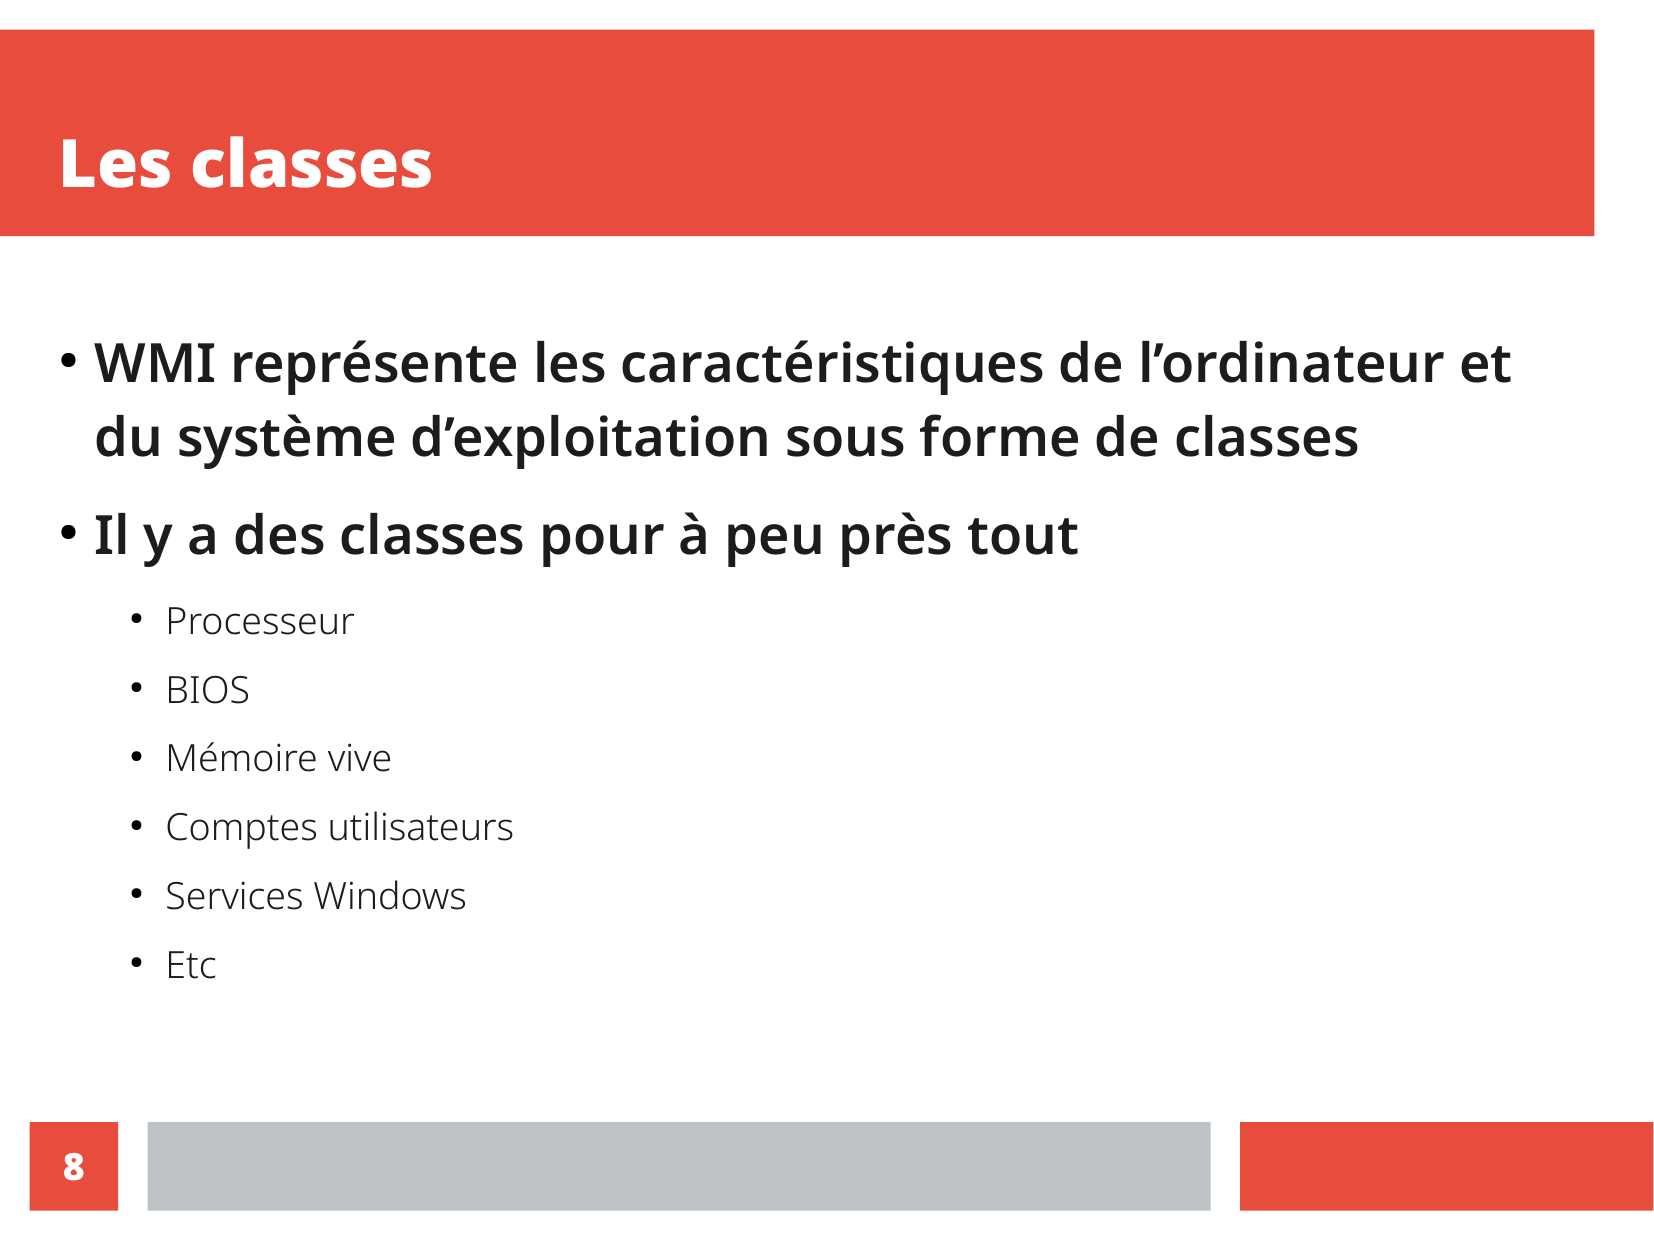

# Les classes
WMI représente les caractéristiques de l’ordinateur et du système d’exploitation sous forme de classes
Il y a des classes pour à peu près tout
Processeur
BIOS
Mémoire vive
Comptes utilisateurs
Services Windows
Etc
8